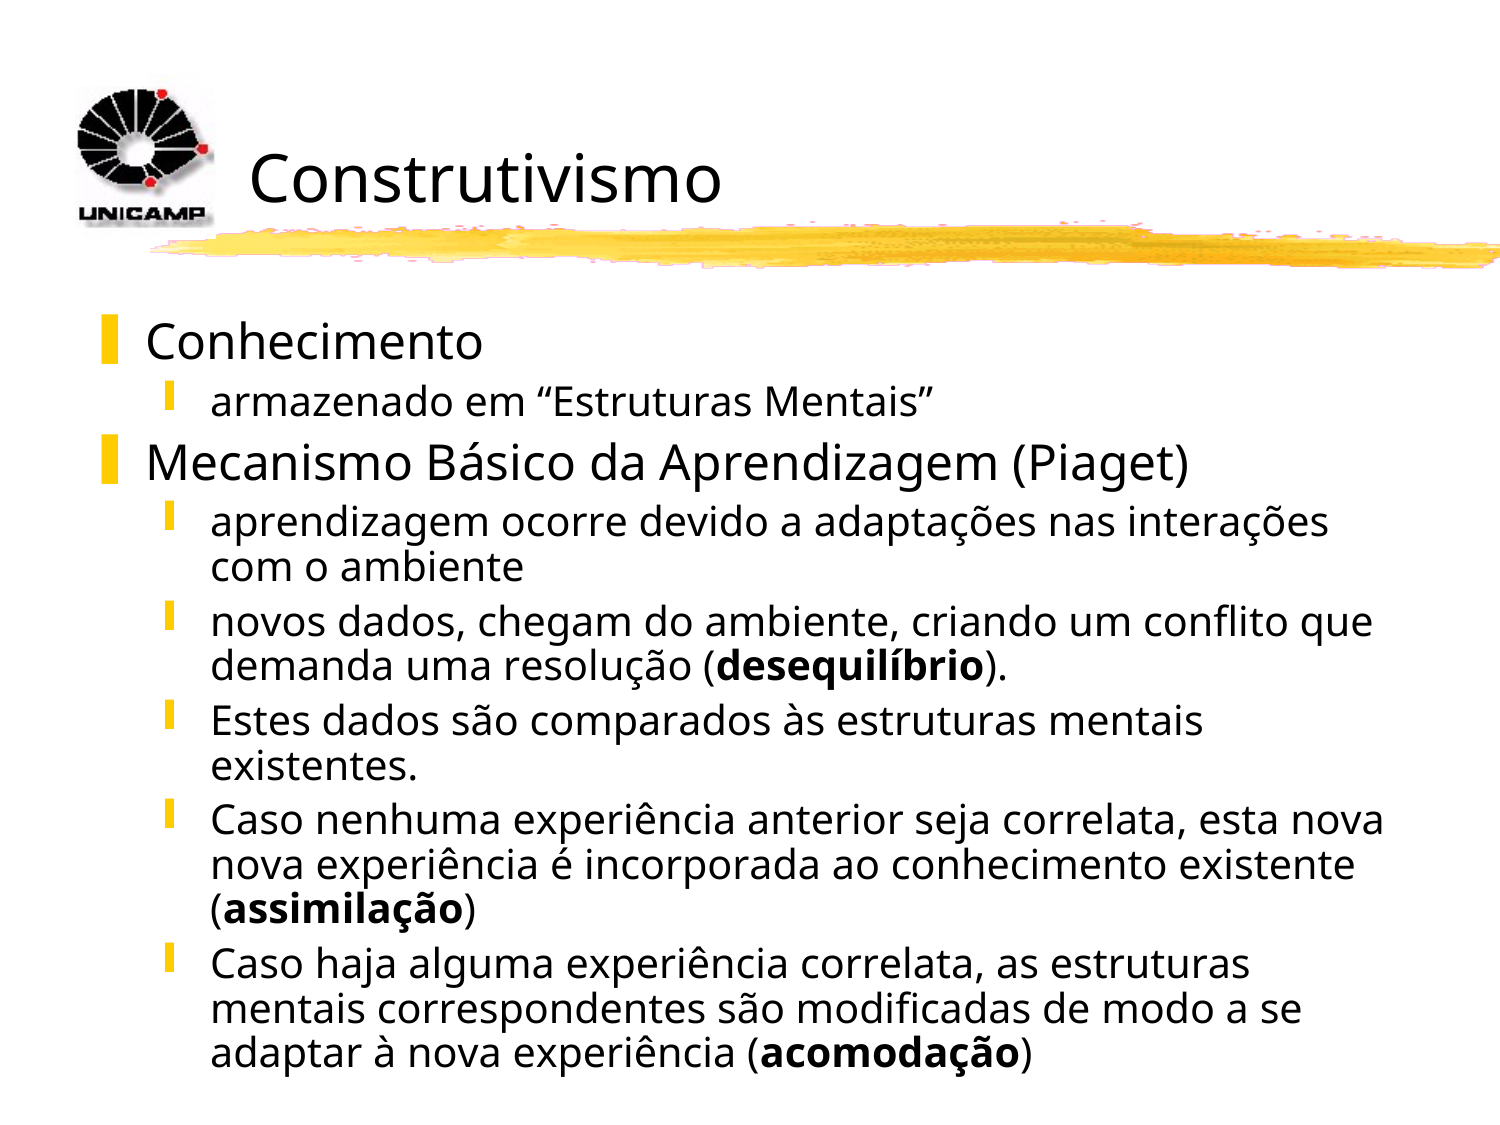

# Construtivismo
Conhecimento
armazenado em “Estruturas Mentais”
Mecanismo Básico da Aprendizagem (Piaget)
aprendizagem ocorre devido a adaptações nas interações com o ambiente
novos dados, chegam do ambiente, criando um conflito que demanda uma resolução (desequilíbrio).
Estes dados são comparados às estruturas mentais existentes.
Caso nenhuma experiência anterior seja correlata, esta nova nova experiência é incorporada ao conhecimento existente (assimilação)
Caso haja alguma experiência correlata, as estruturas mentais correspondentes são modificadas de modo a se adaptar à nova experiência (acomodação)